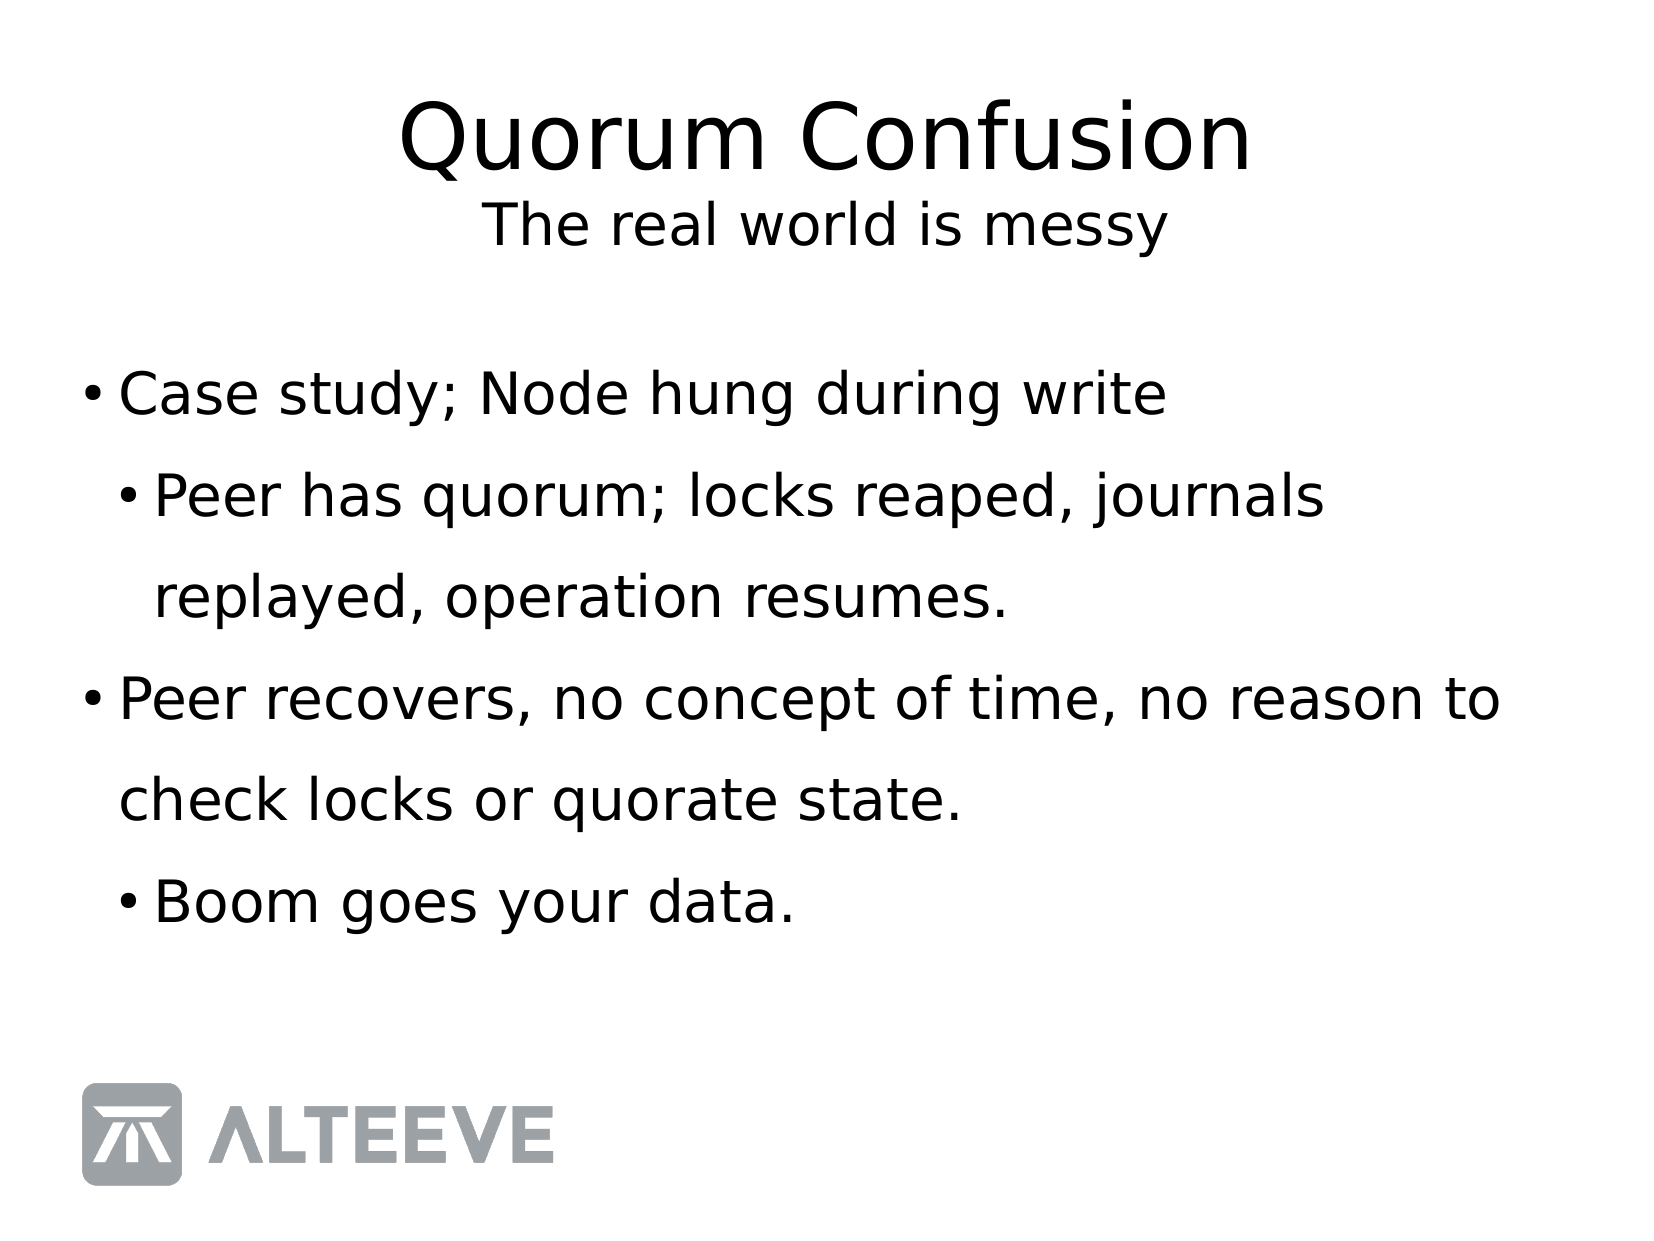

Quorum Confusion
The real world is messy
# Case study; Node hung during write
Peer has quorum; locks reaped, journals replayed, operation resumes.
Peer recovers, no concept of time, no reason to check locks or quorate state.
Boom goes your data.